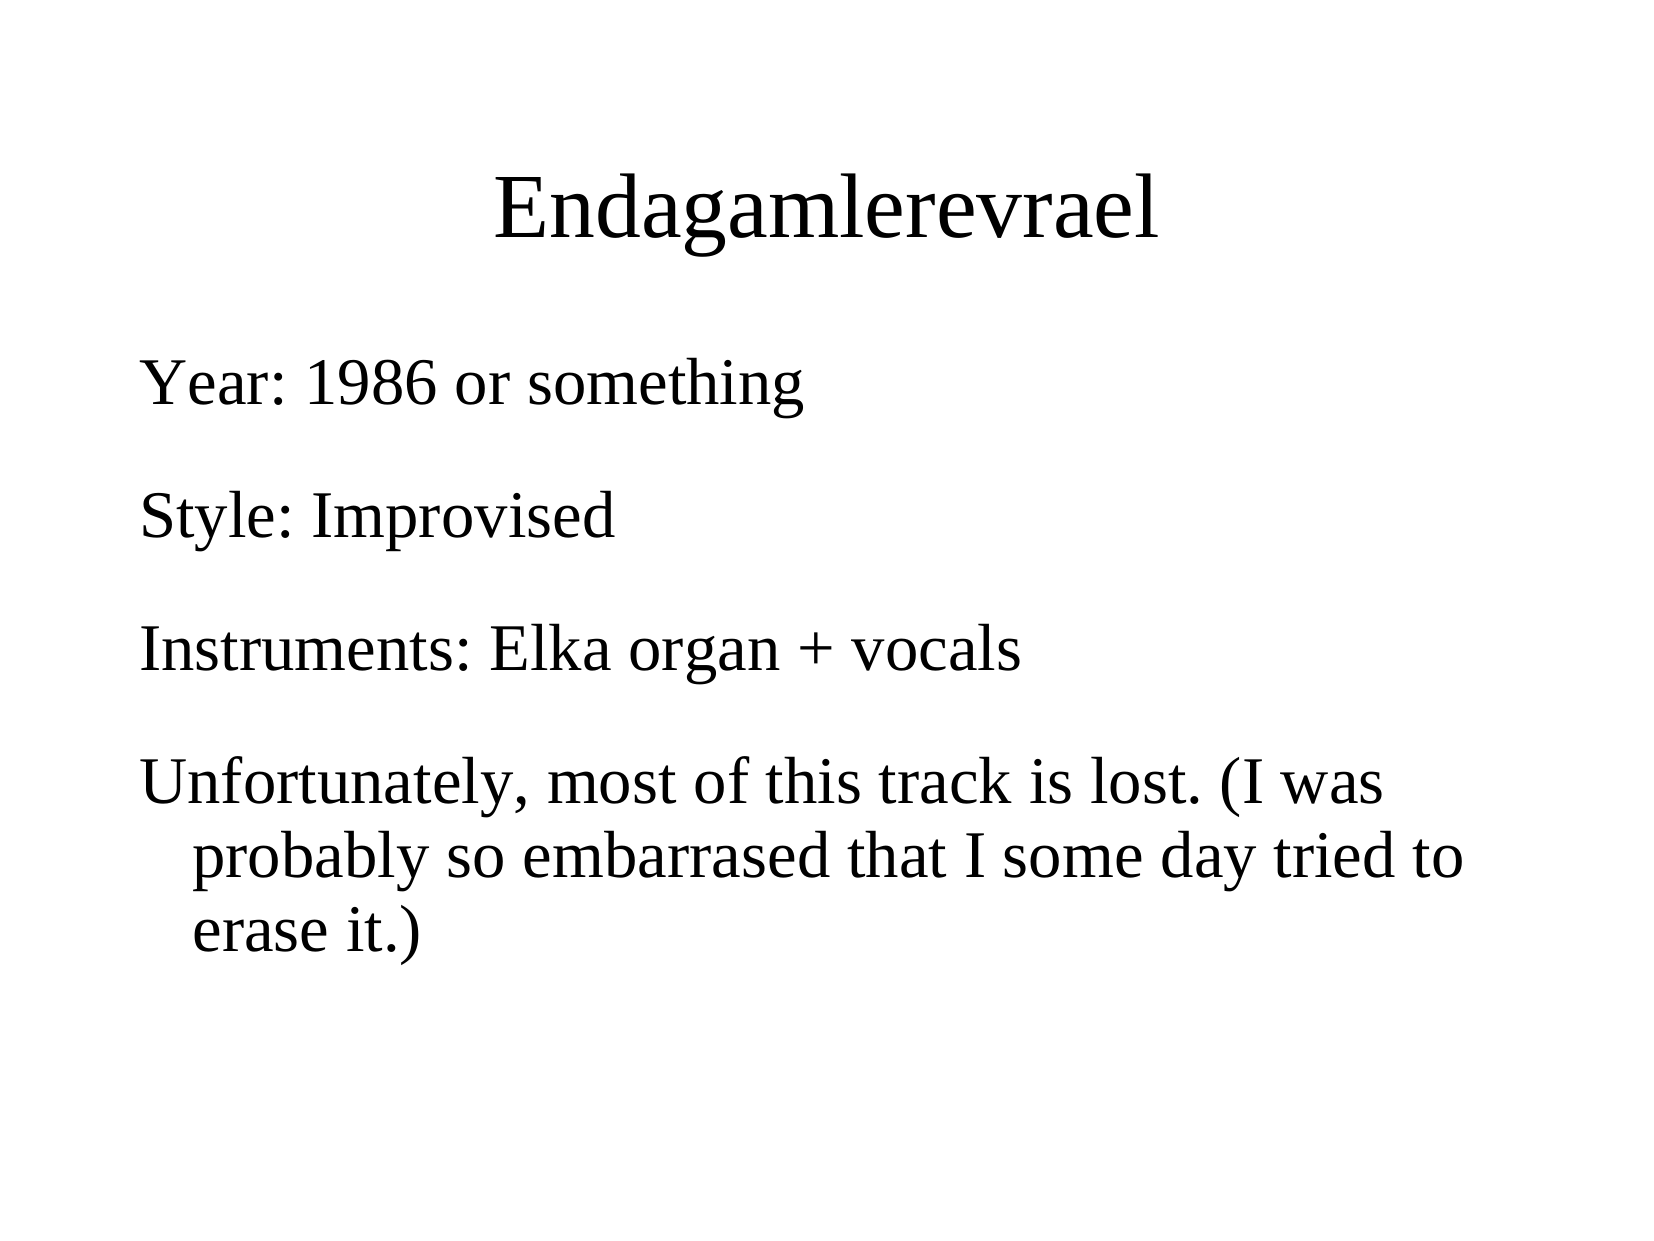

# Endagamlerevrael
Year: 1986 or something
Style: Improvised
Instruments: Elka organ + vocals
Unfortunately, most of this track is lost. (I was probably so embarrased that I some day tried to erase it.)